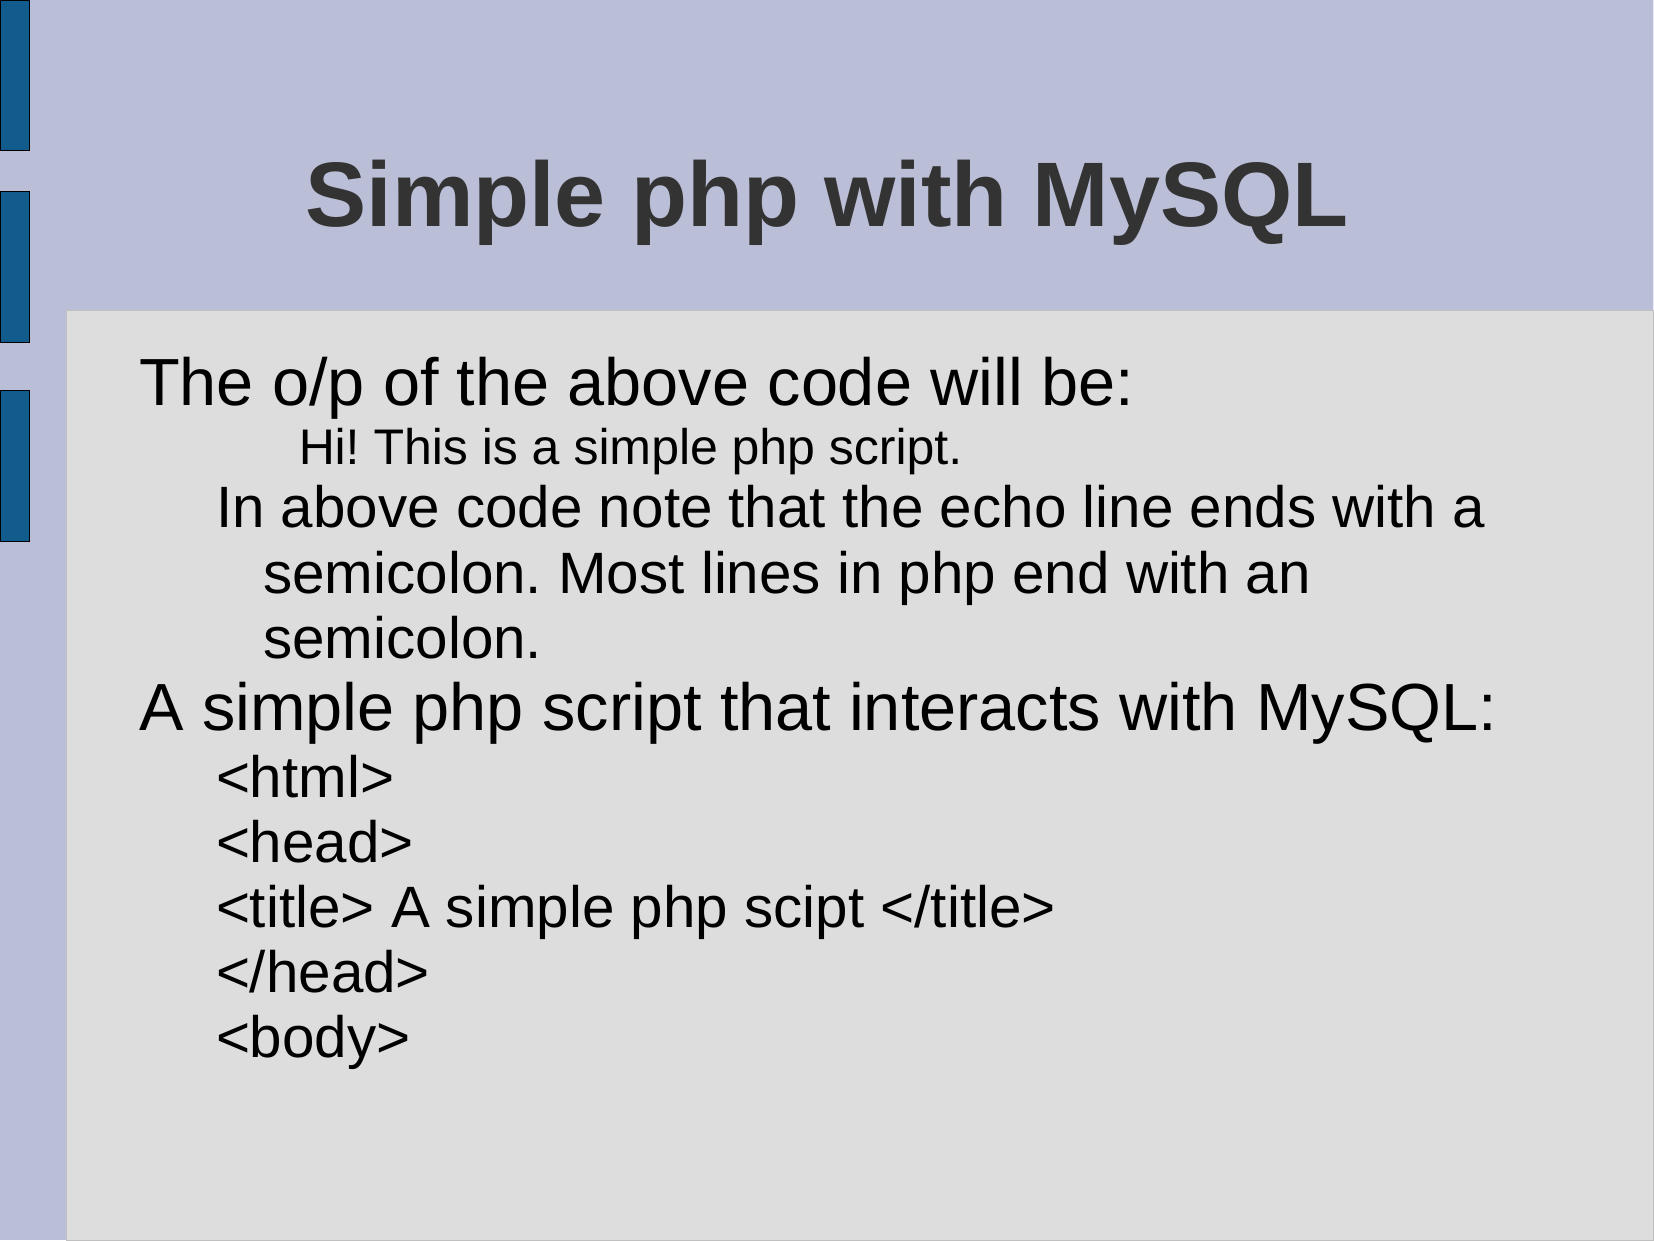

# Simple php with MySQL
The o/p of the above code will be:
Hi! This is a simple php script.
In above code note that the echo line ends with a semicolon. Most lines in php end with an semicolon.
A simple php script that interacts with MySQL:
<html>
<head>
<title> A simple php scipt </title>
</head>
<body>